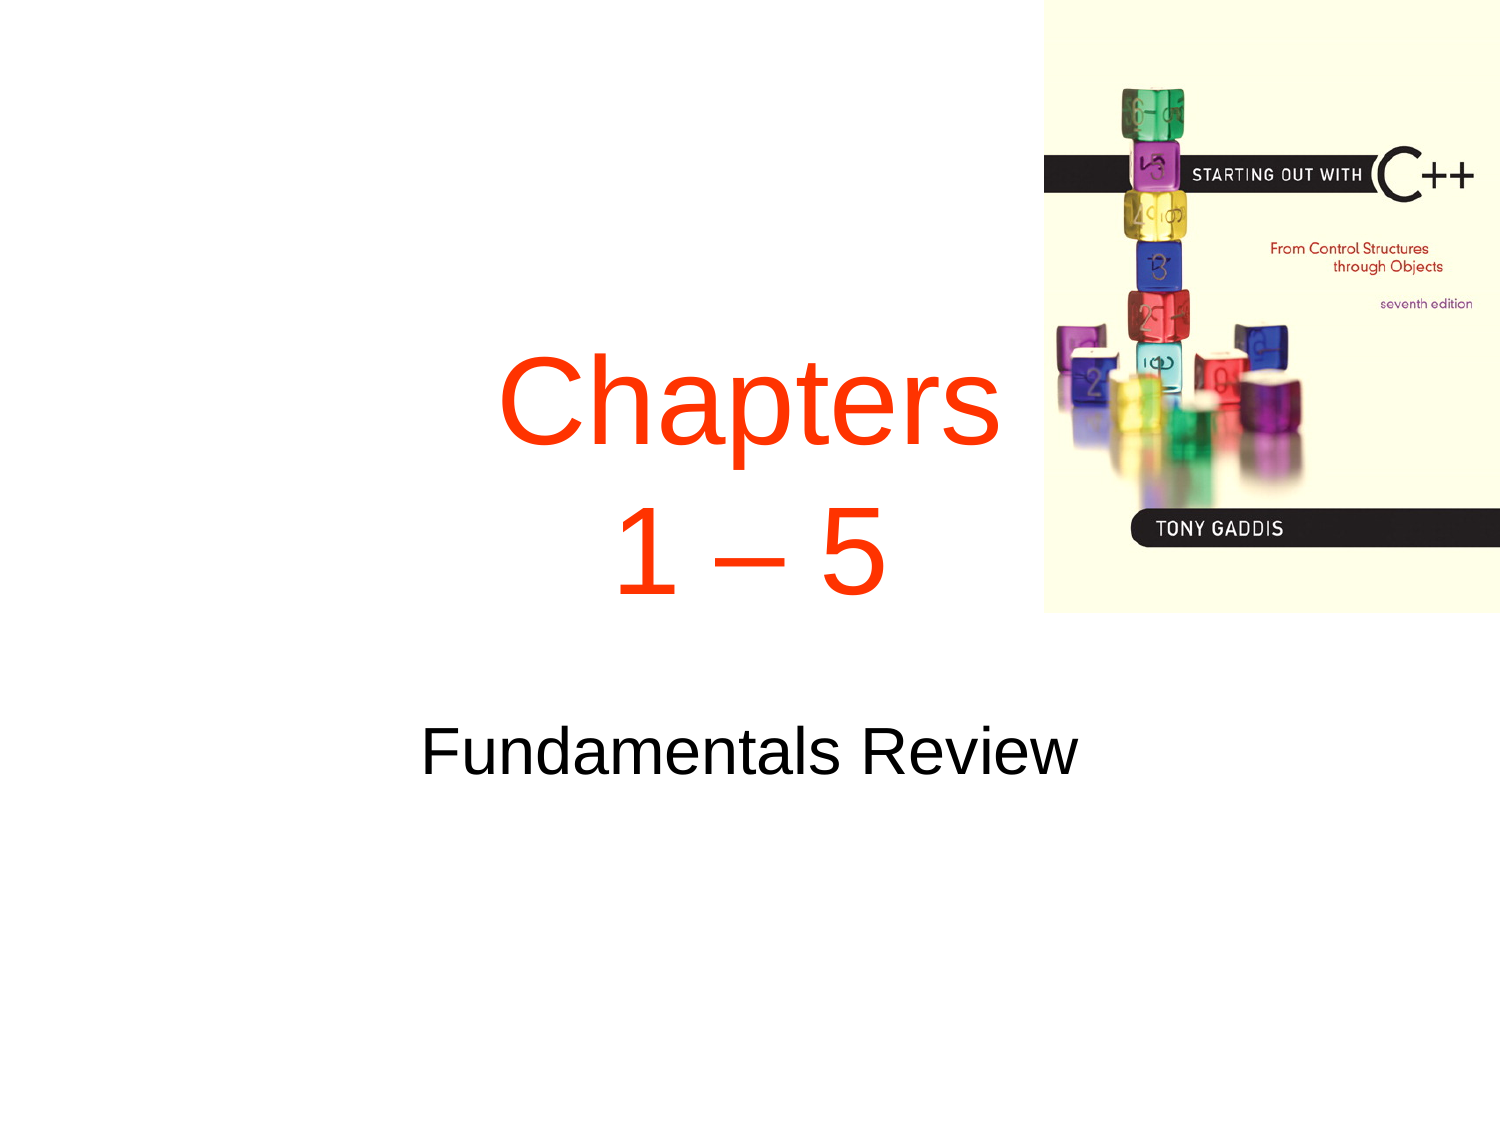

# Chapters 1 – 5
Fundamentals Review